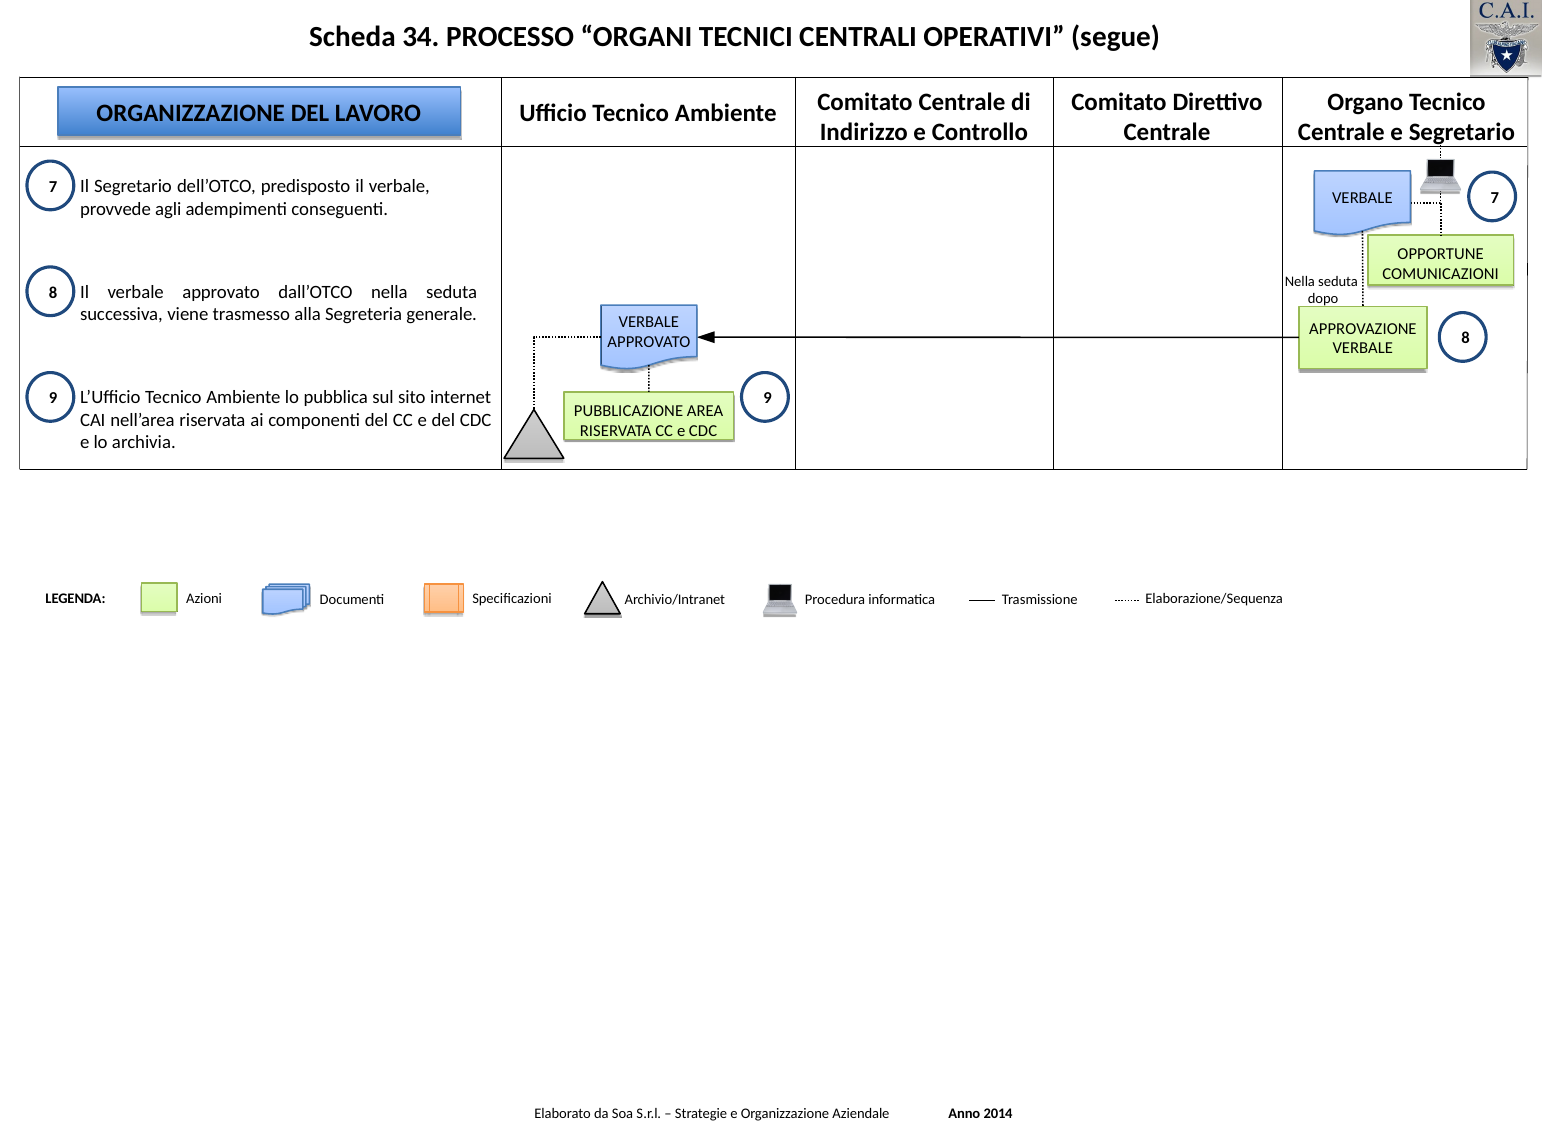

Scheda 34. PROCESSO “ORGANI TECNICI CENTRALI OPERATIVI” (segue)
Comitato Centrale di Indirizzo e Controllo
Ufficio Tecnico Ambiente
Comitato Direttivo Centrale
Organo Tecnico Centrale e Segretario
ORGANIZZAZIONE DEL LAVORO
7
Il Segretario dell’OTCO, predisposto il verbale, provvede agli adempimenti conseguenti.
VERBALE
7
OPPORTUNE COMUNICAZIONI
Nella seduta
 dopo
8
Il verbale approvato dall’OTCO nella seduta successiva, viene trasmesso alla Segreteria generale.
VERBALE
APPROVATO
APPROVAZIONEVERBALE
8
9
9
L’Ufficio Tecnico Ambiente lo pubblica sul sito internet CAI nell’area riservata ai componenti del CC e del CDC e lo archivia.
PUBBLICAZIONE AREA RISERVATA CC e CDC
LEGENDA:
Azioni
Elaborazione/Sequenza
Documenti
Procedura informatica
Trasmissione
Specificazioni
Archivio/Intranet
Elaborato da Soa S.r.l. – Strategie e Organizzazione Aziendale Anno 2014